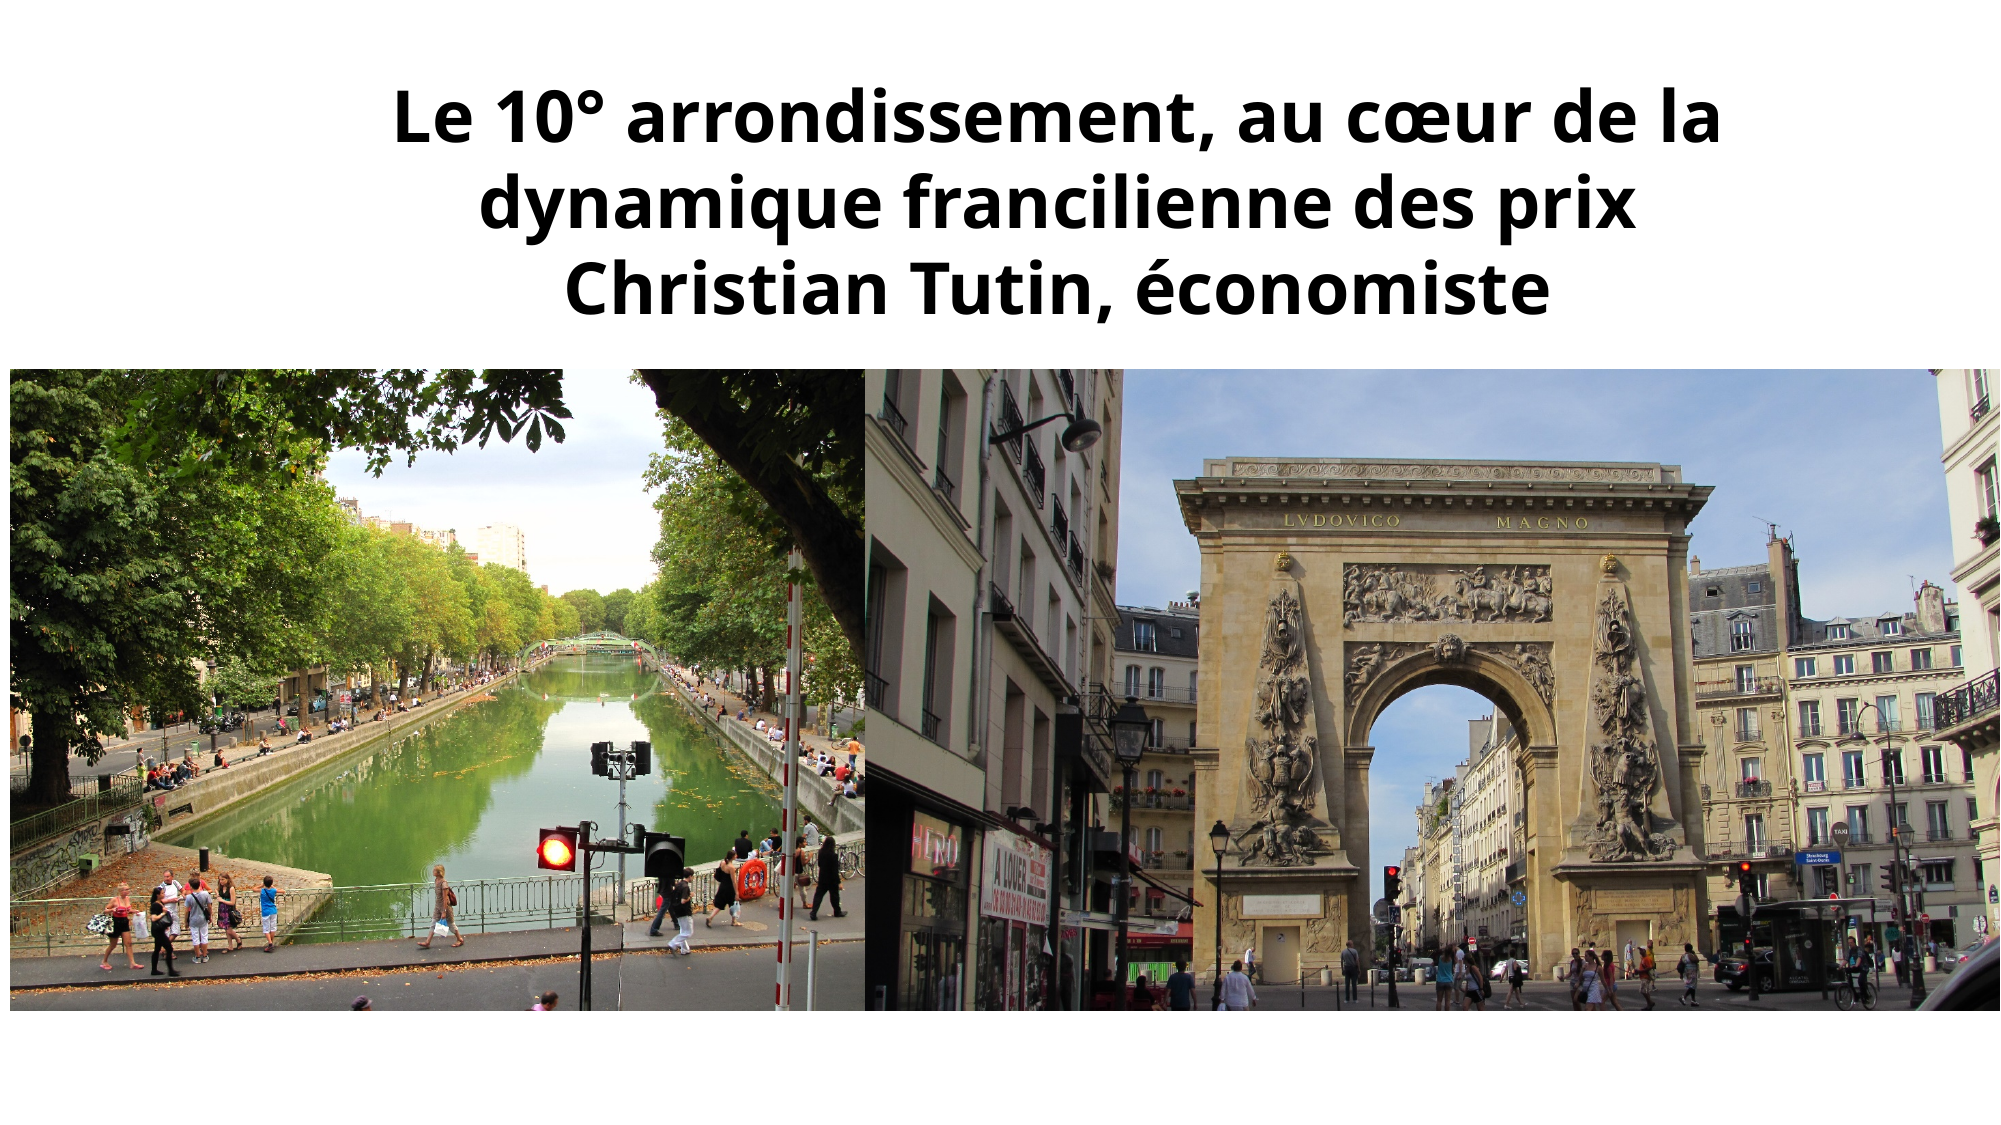

# Le 10° arrondissement, au cœur de la dynamique francilienne des prix Christian Tutin, économiste